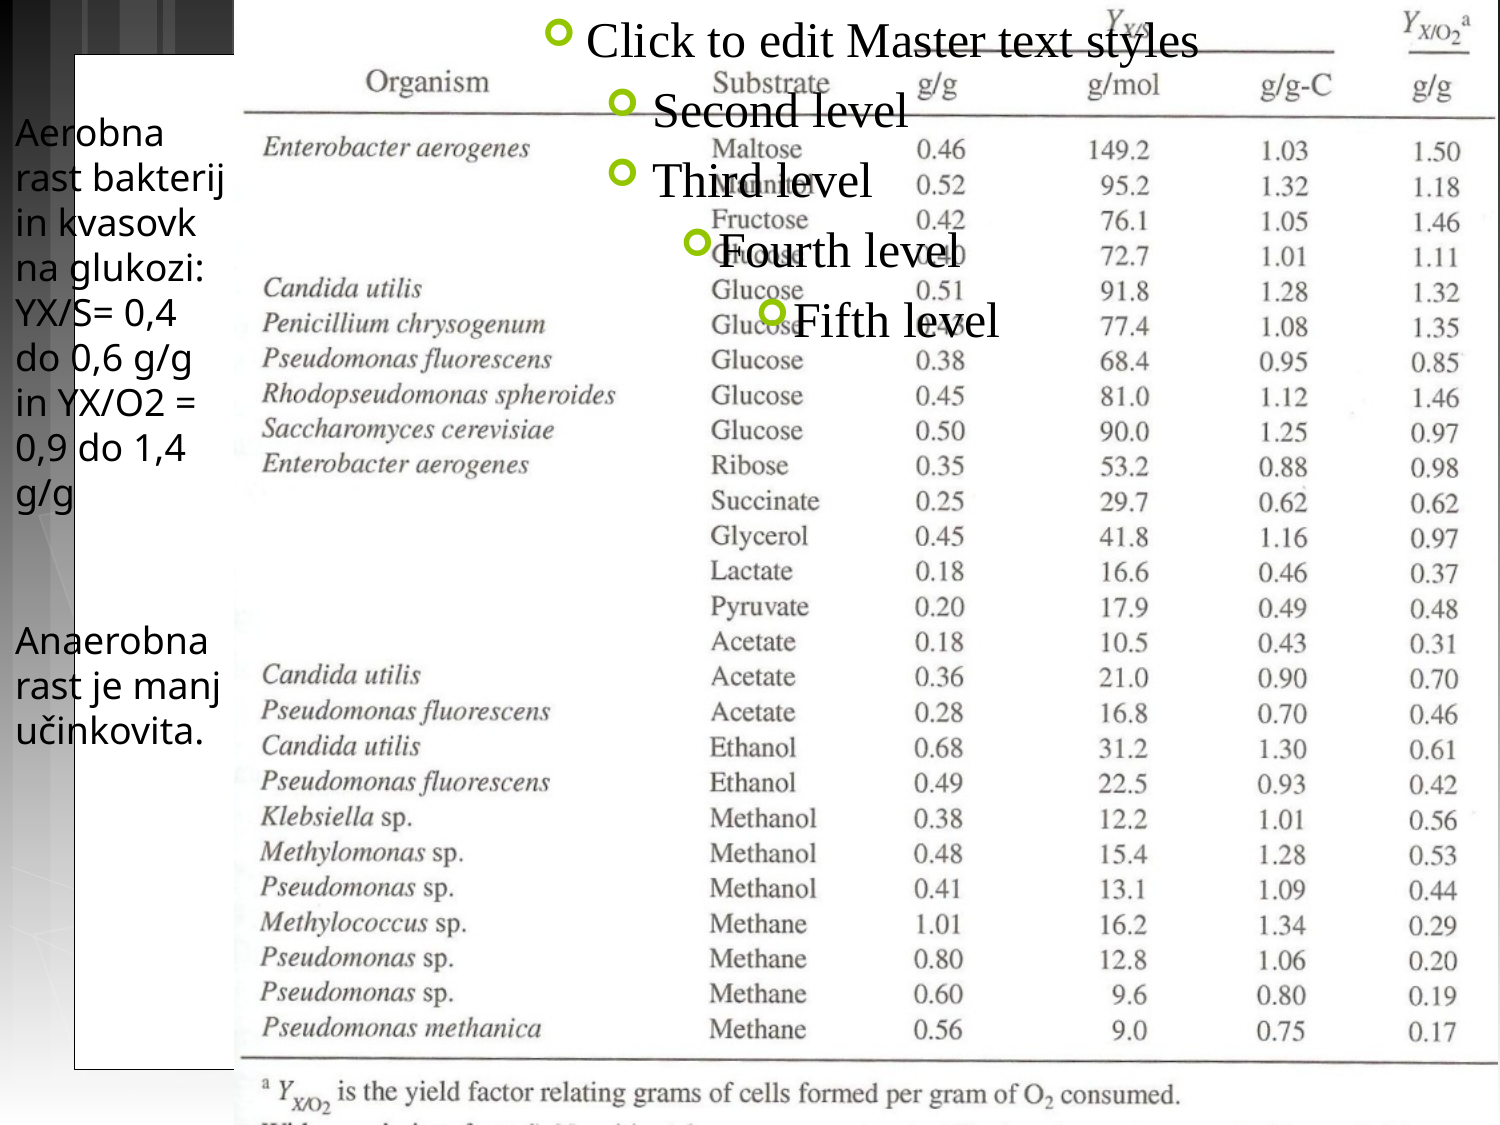

Click to edit Master text styles
Second level
Third level
Fourth level
Fifth level
Aerobna rast bakterij in kvasovk na glukozi:
YX/S= 0,4 do 0,6 g/g in YX/O2 = 0,9 do 1,4 g/g
Anaerobna rast je manj učinkovita.